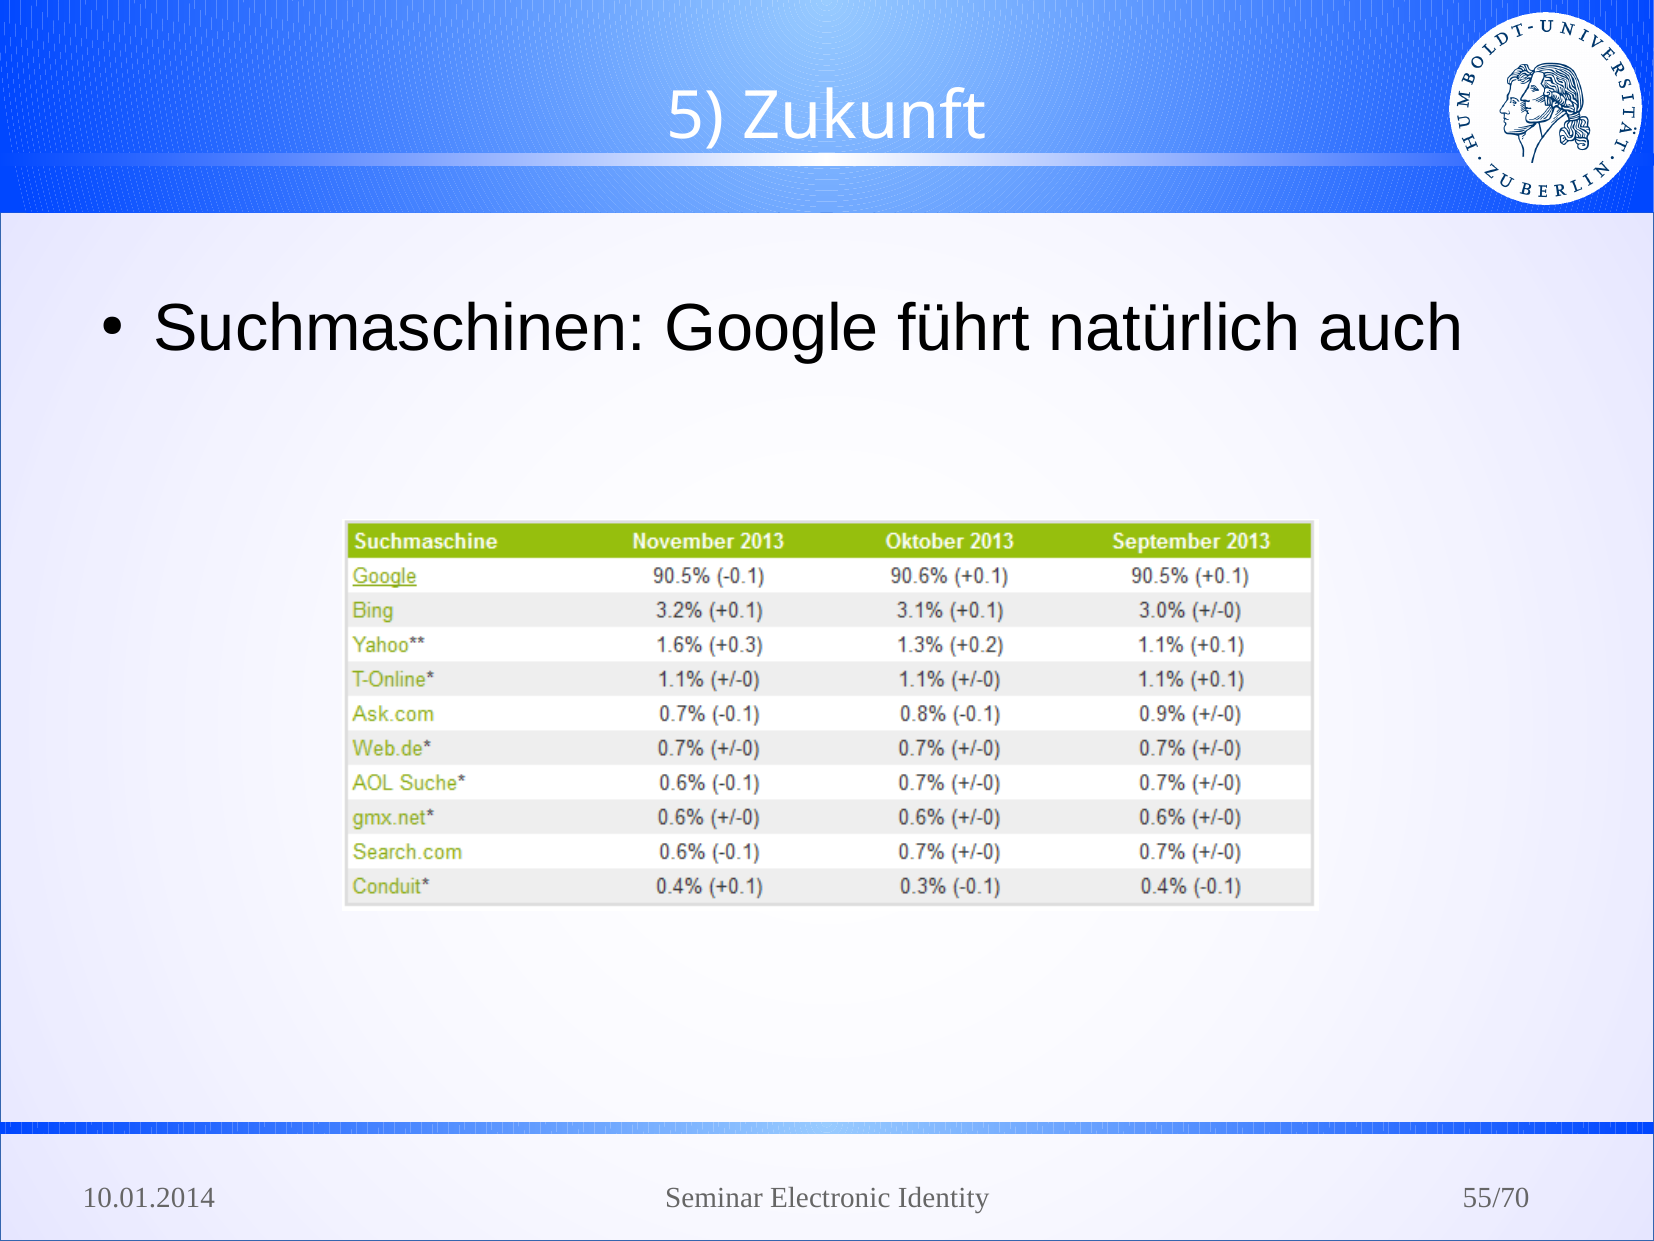

# 5) Zukunft
Suchmaschinen: Google führt natürlich auch
10.01.2014
Seminar Electronic Identity